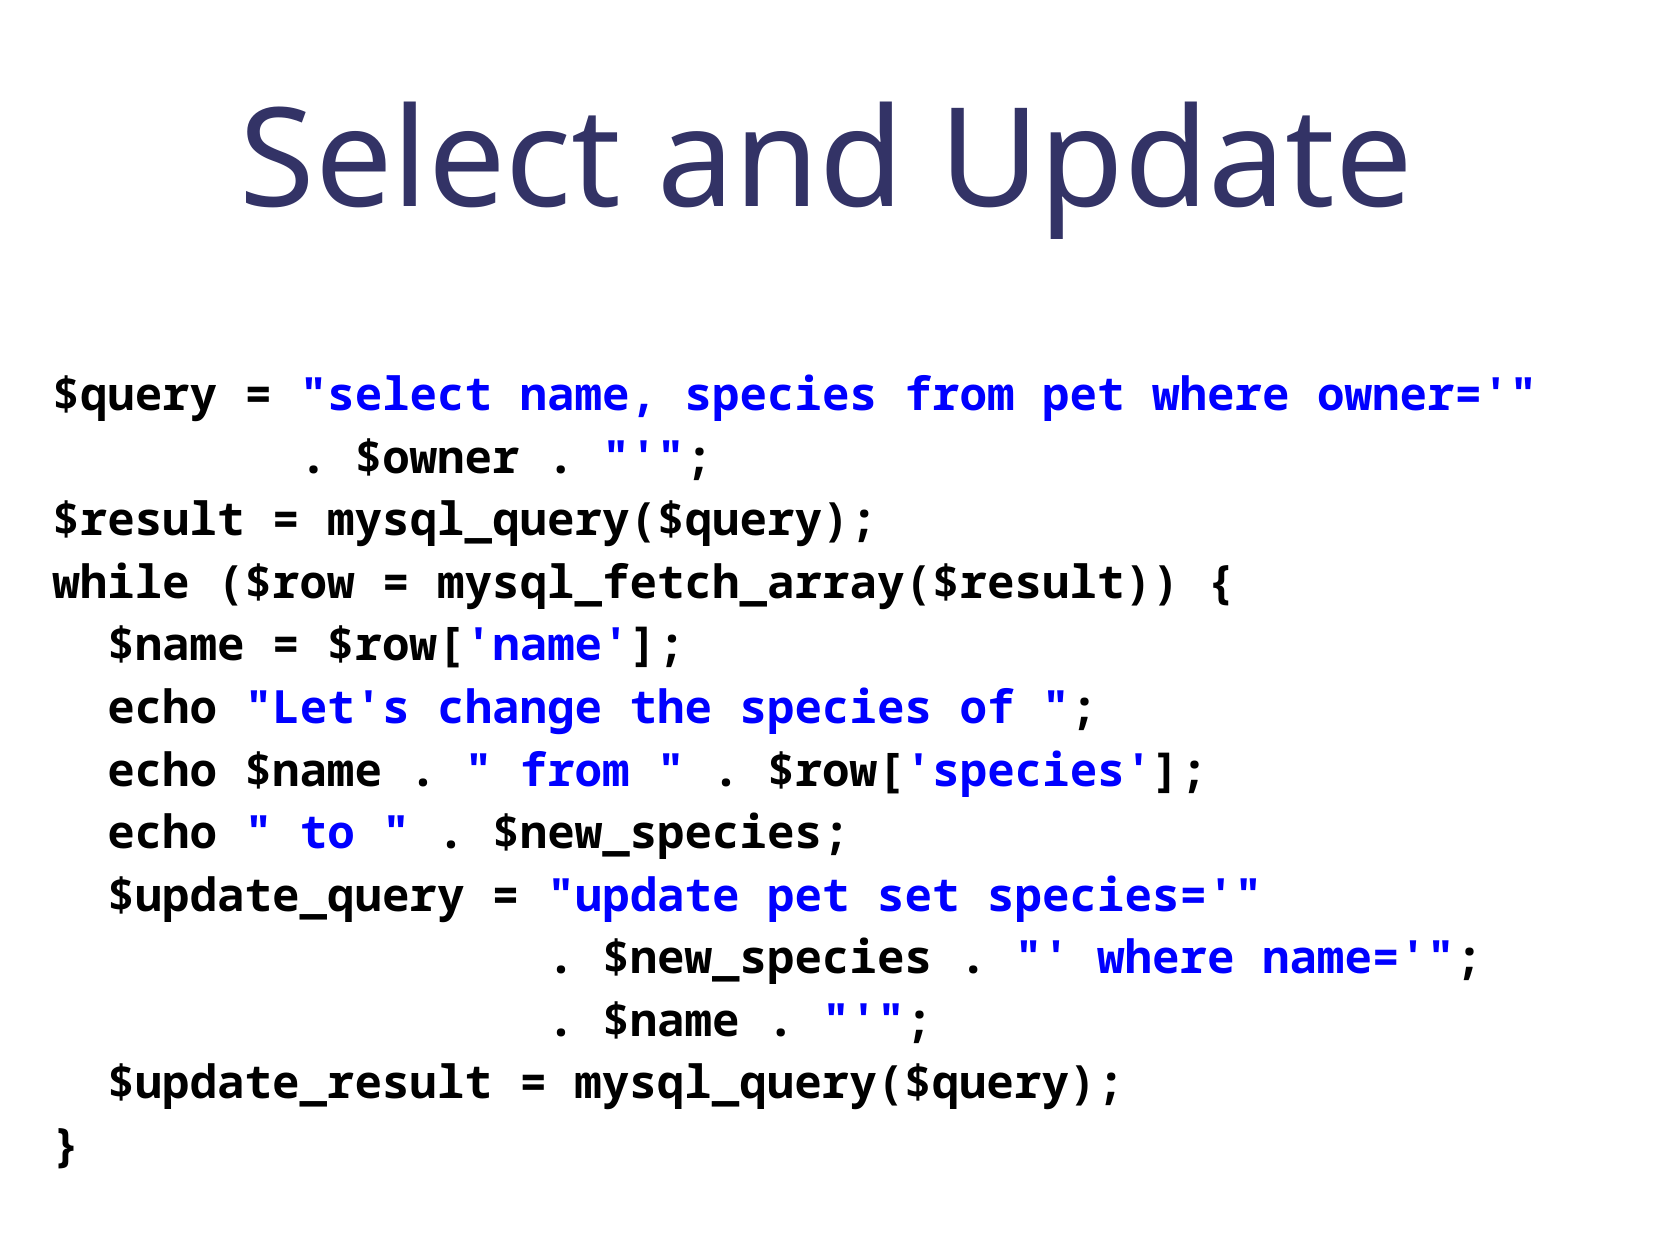

# Select and Update
$query = "select name, species from pet where owner='"
 . $owner . "'";
$result = mysql_query($query);
while ($row = mysql_fetch_array($result)) {
 $name = $row['name'];
 echo "Let's change the species of ";
 echo $name . " from " . $row['species'];
 echo " to " . $new_species;
 $update_query = "update pet set species='"
 . $new_species . "' where name='";
 . $name . "'";
 $update_result = mysql_query($query);
}